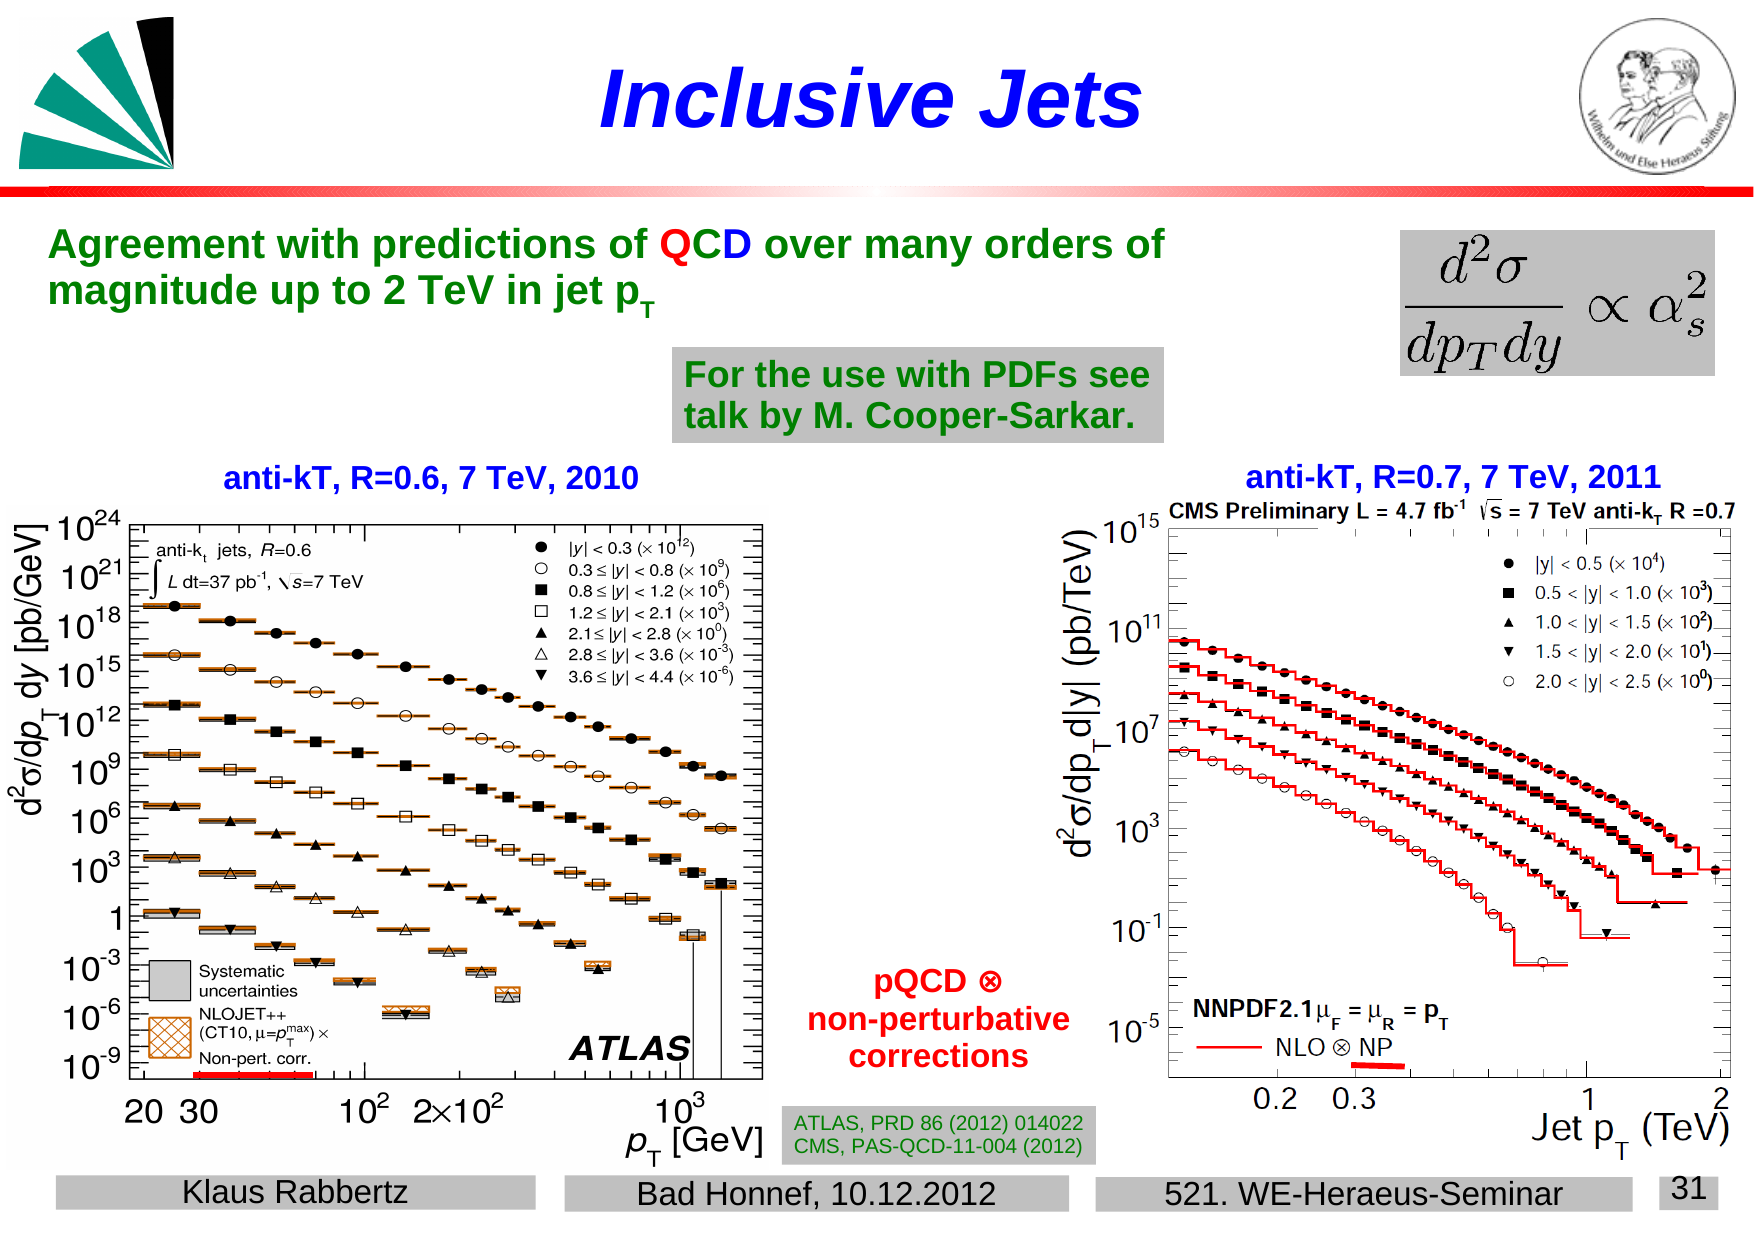

# Inclusive Jets
Agreement with predictions of QCD over many orders of magnitude up to 2 TeV in jet pT
For the use with PDFs see
talk by M. Cooper-Sarkar.
anti-kT, R=0.7, 7 TeV, 2011
anti-kT, R=0.6, 7 TeV, 2010
pQCD ⊗
non-perturbative
corrections
ATLAS, PRD 86 (2012) 014022
CMS, PAS-QCD-11-004 (2012)